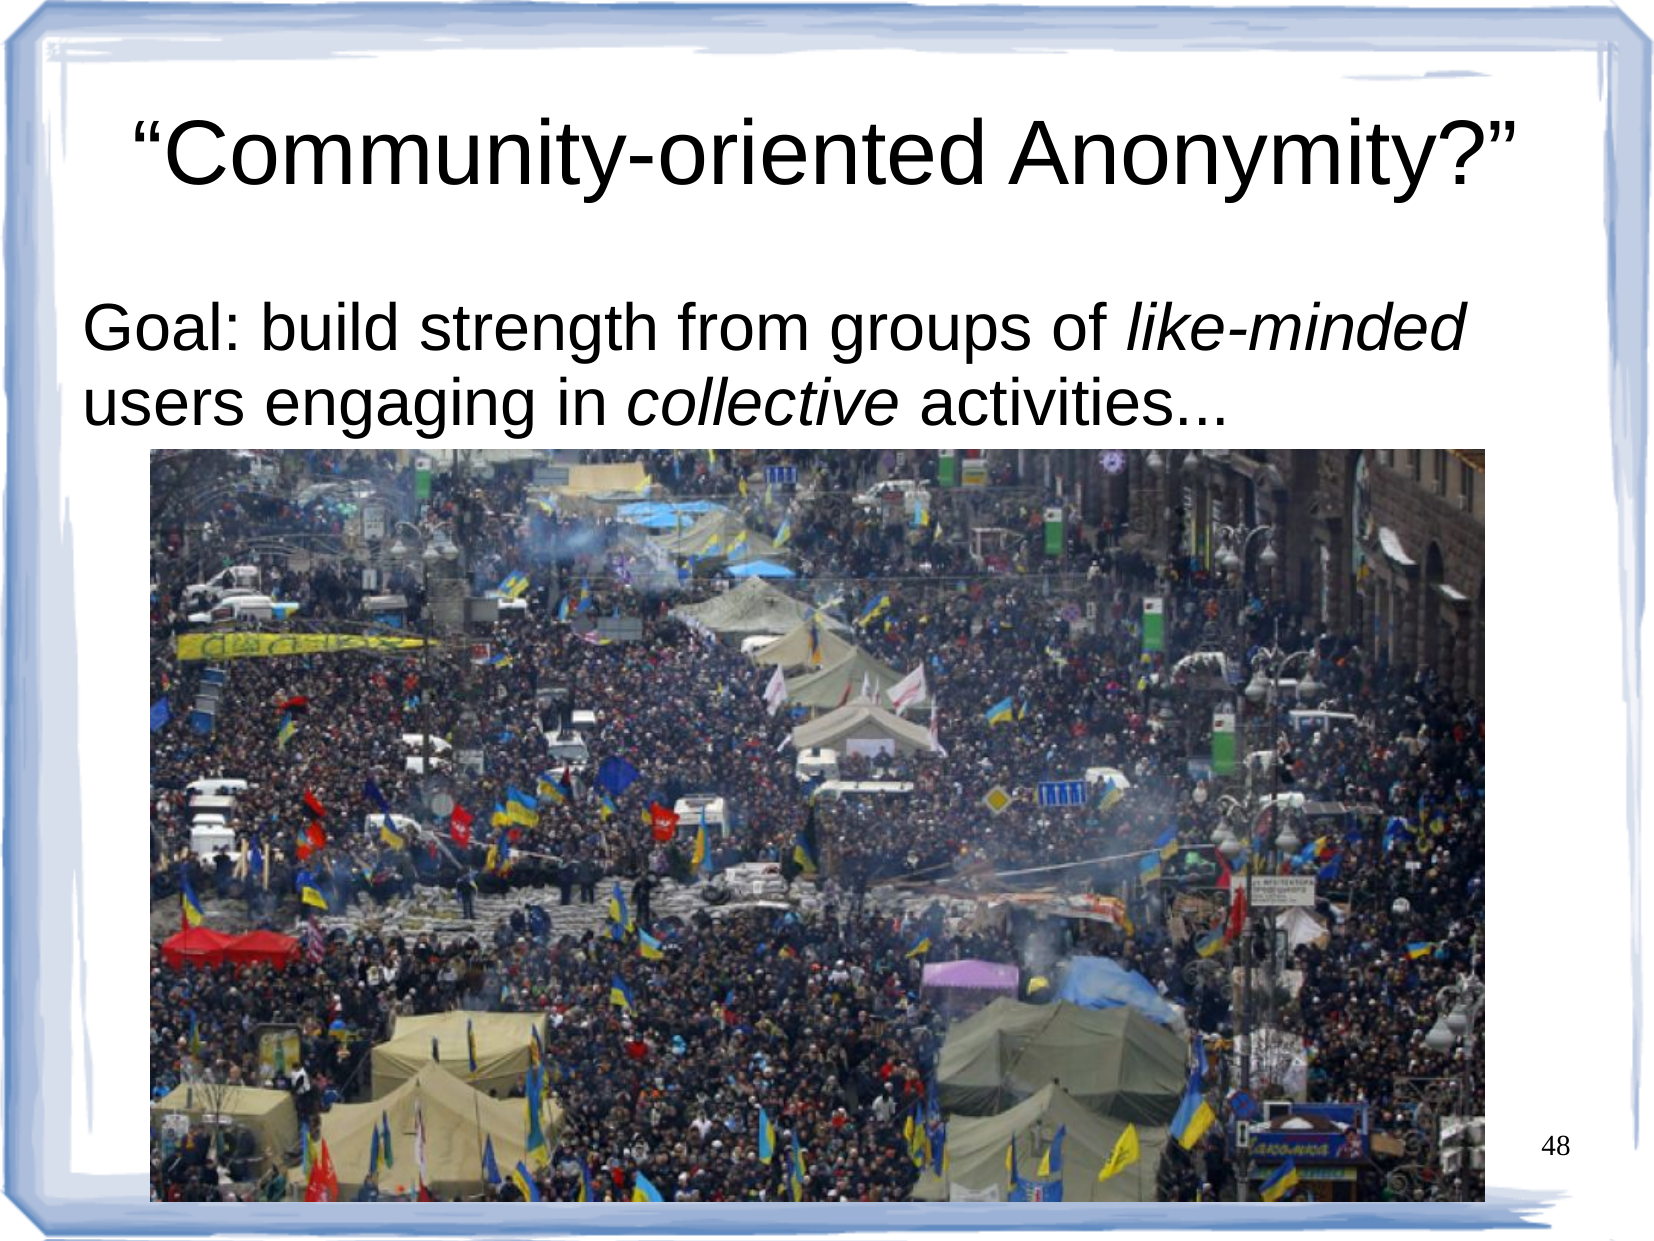

# “Community-oriented Anonymity?”
Goal: build strength from groups of like-minded users engaging in collective activities...
48